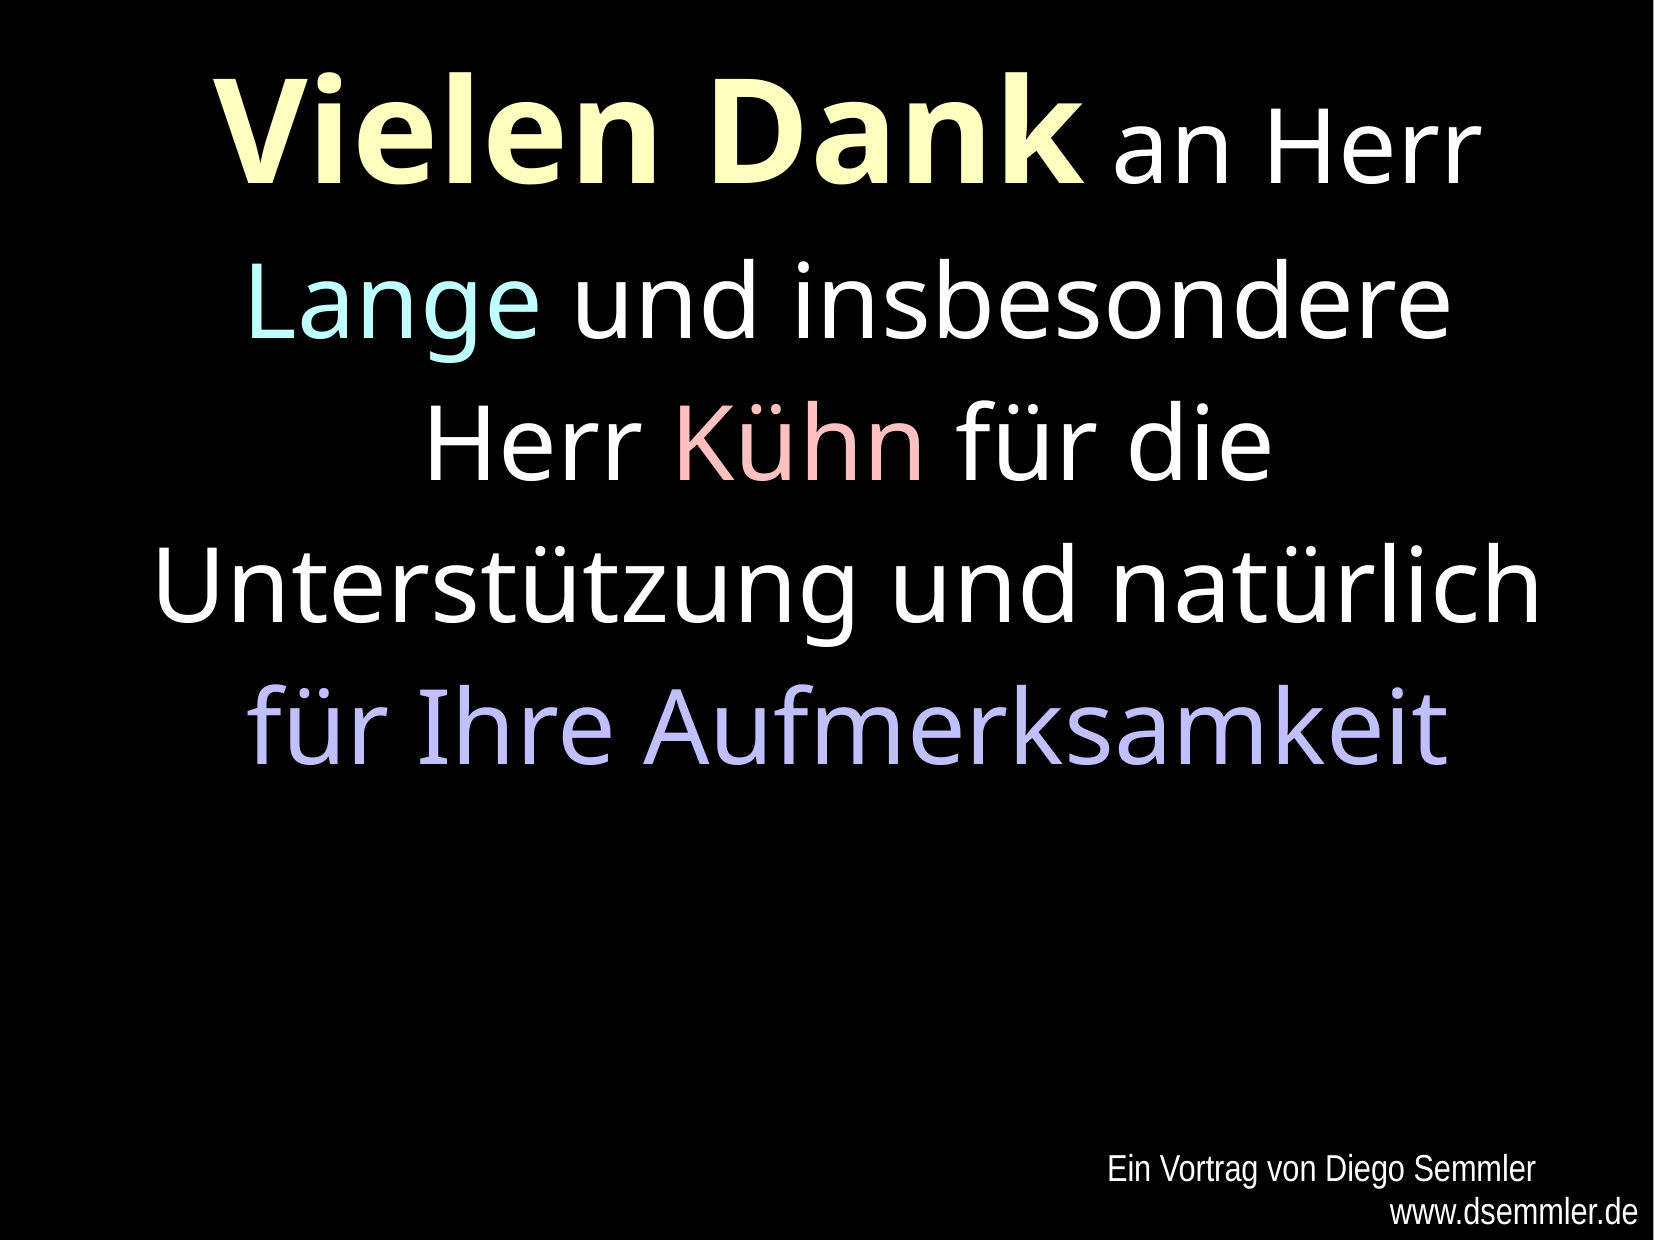

Vielen Dank an Herr Lange und insbesondere Herr Kühn für die Unterstützung und natürlich für Ihre Aufmerksamkeit
Ein Vortrag von Diego Semmler
www.dsemmler.de